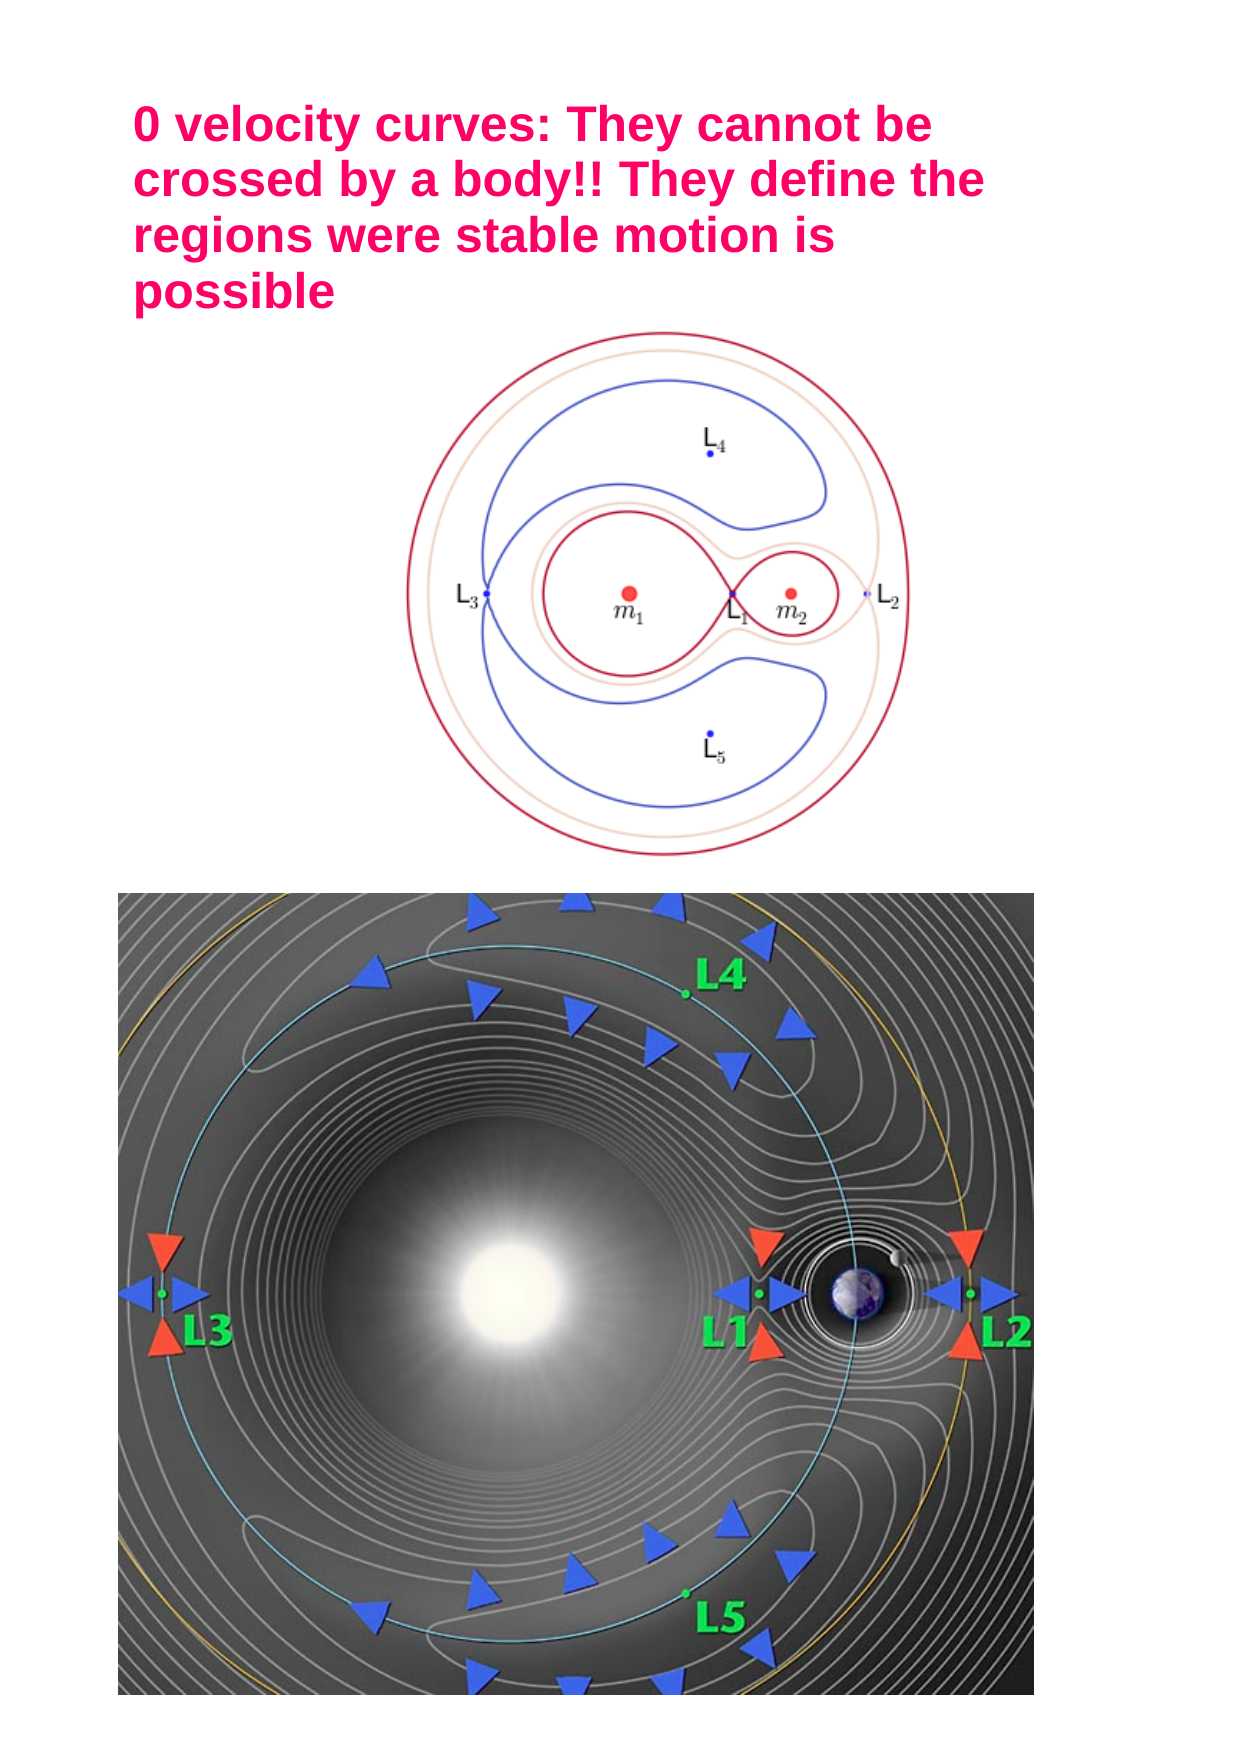

0 velocity curves: They cannot be crossed by a body!! They define the regions were stable motion is possible